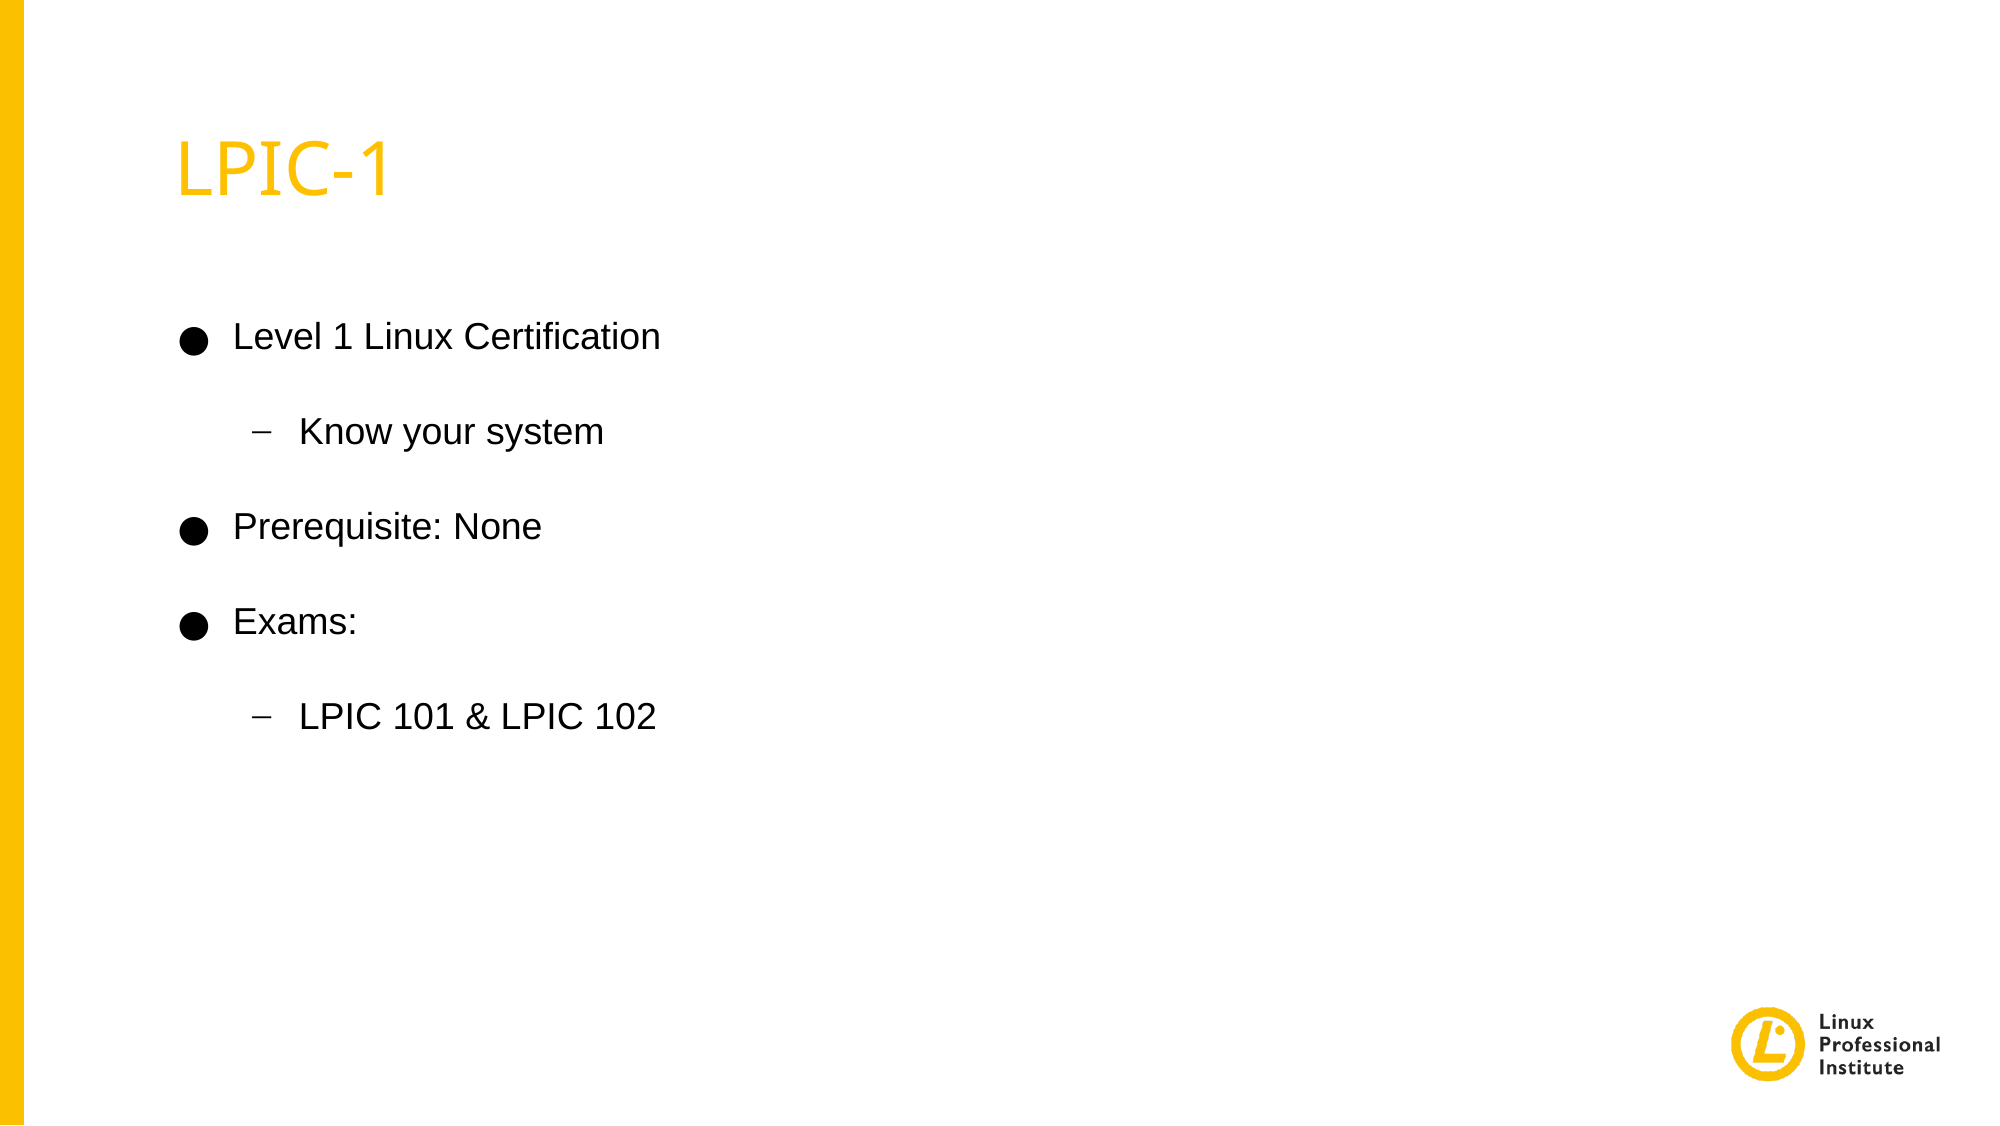

LPIC-1
Level 1 Linux Certification
Know your system
Prerequisite: None
Exams:
LPIC 101 & LPIC 102